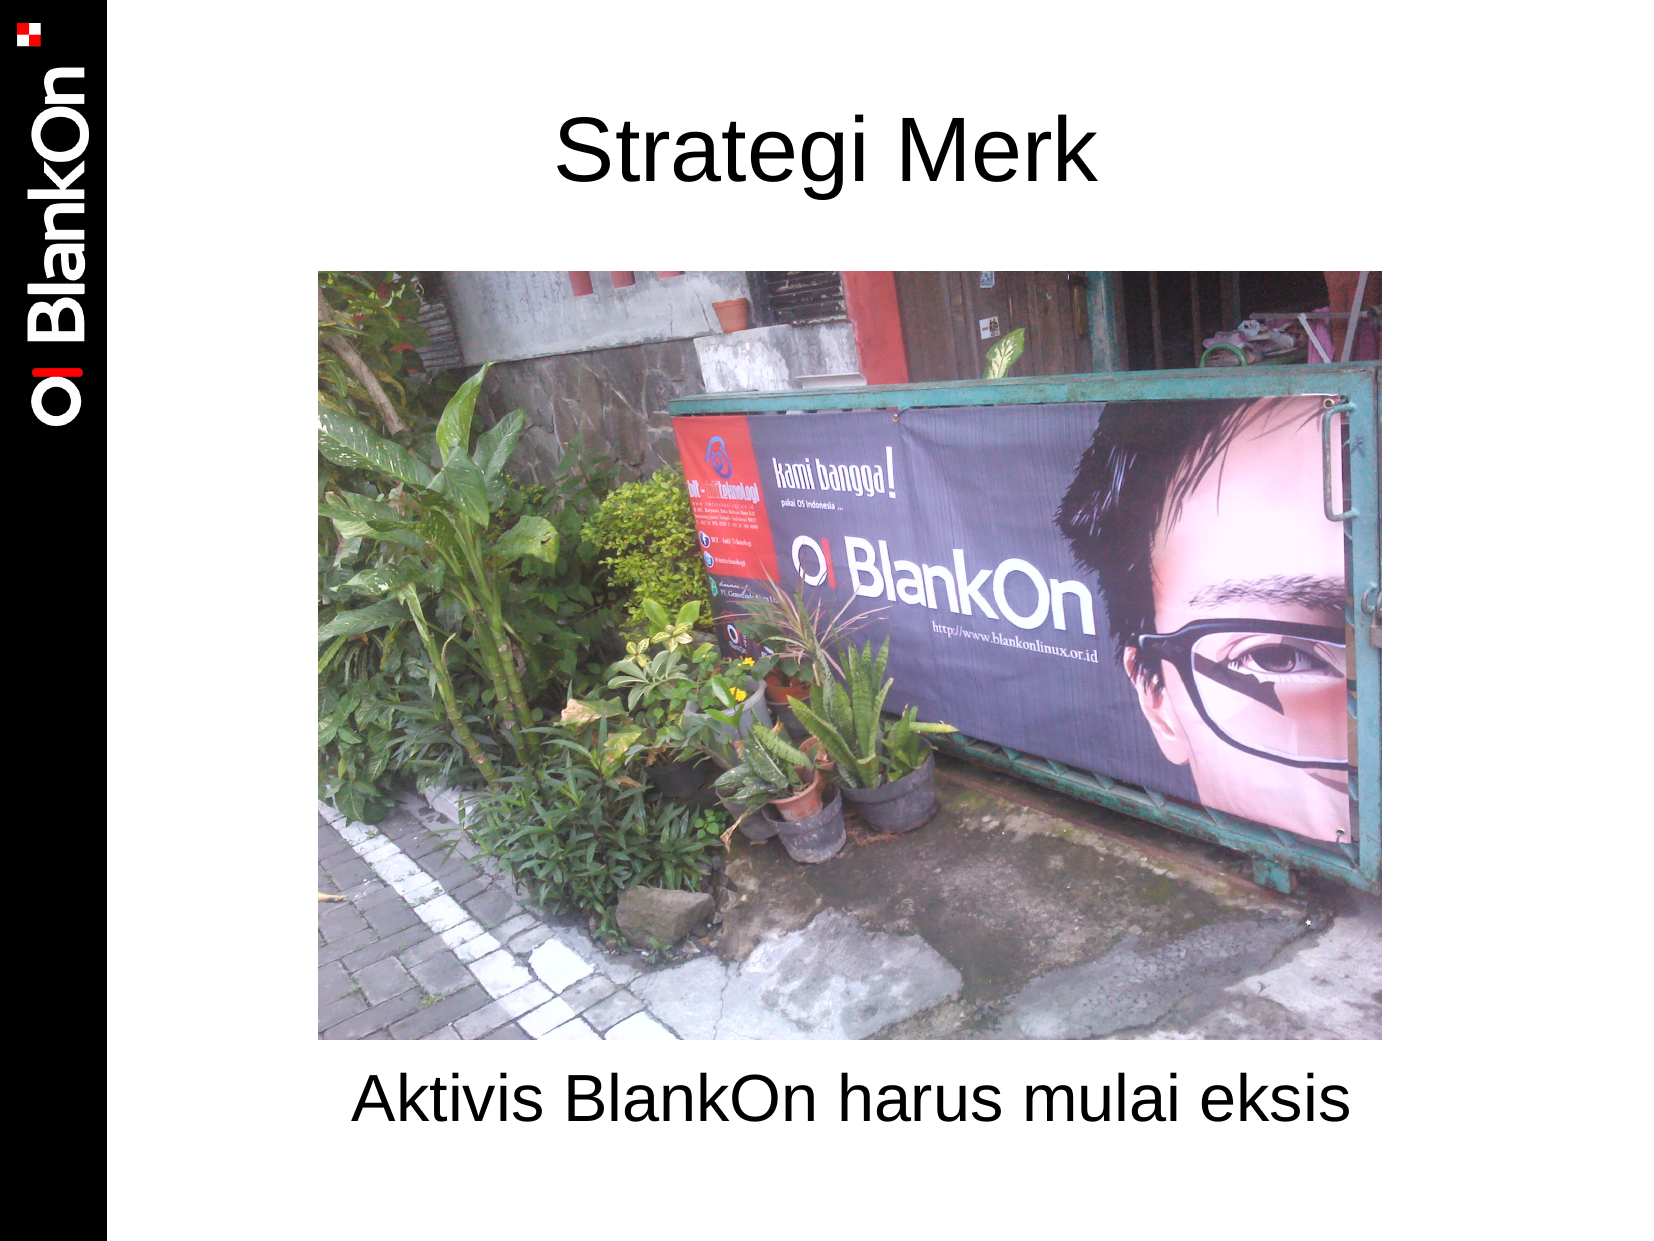

# Strategi Merk
Aktivis BlankOn harus mulai eksis